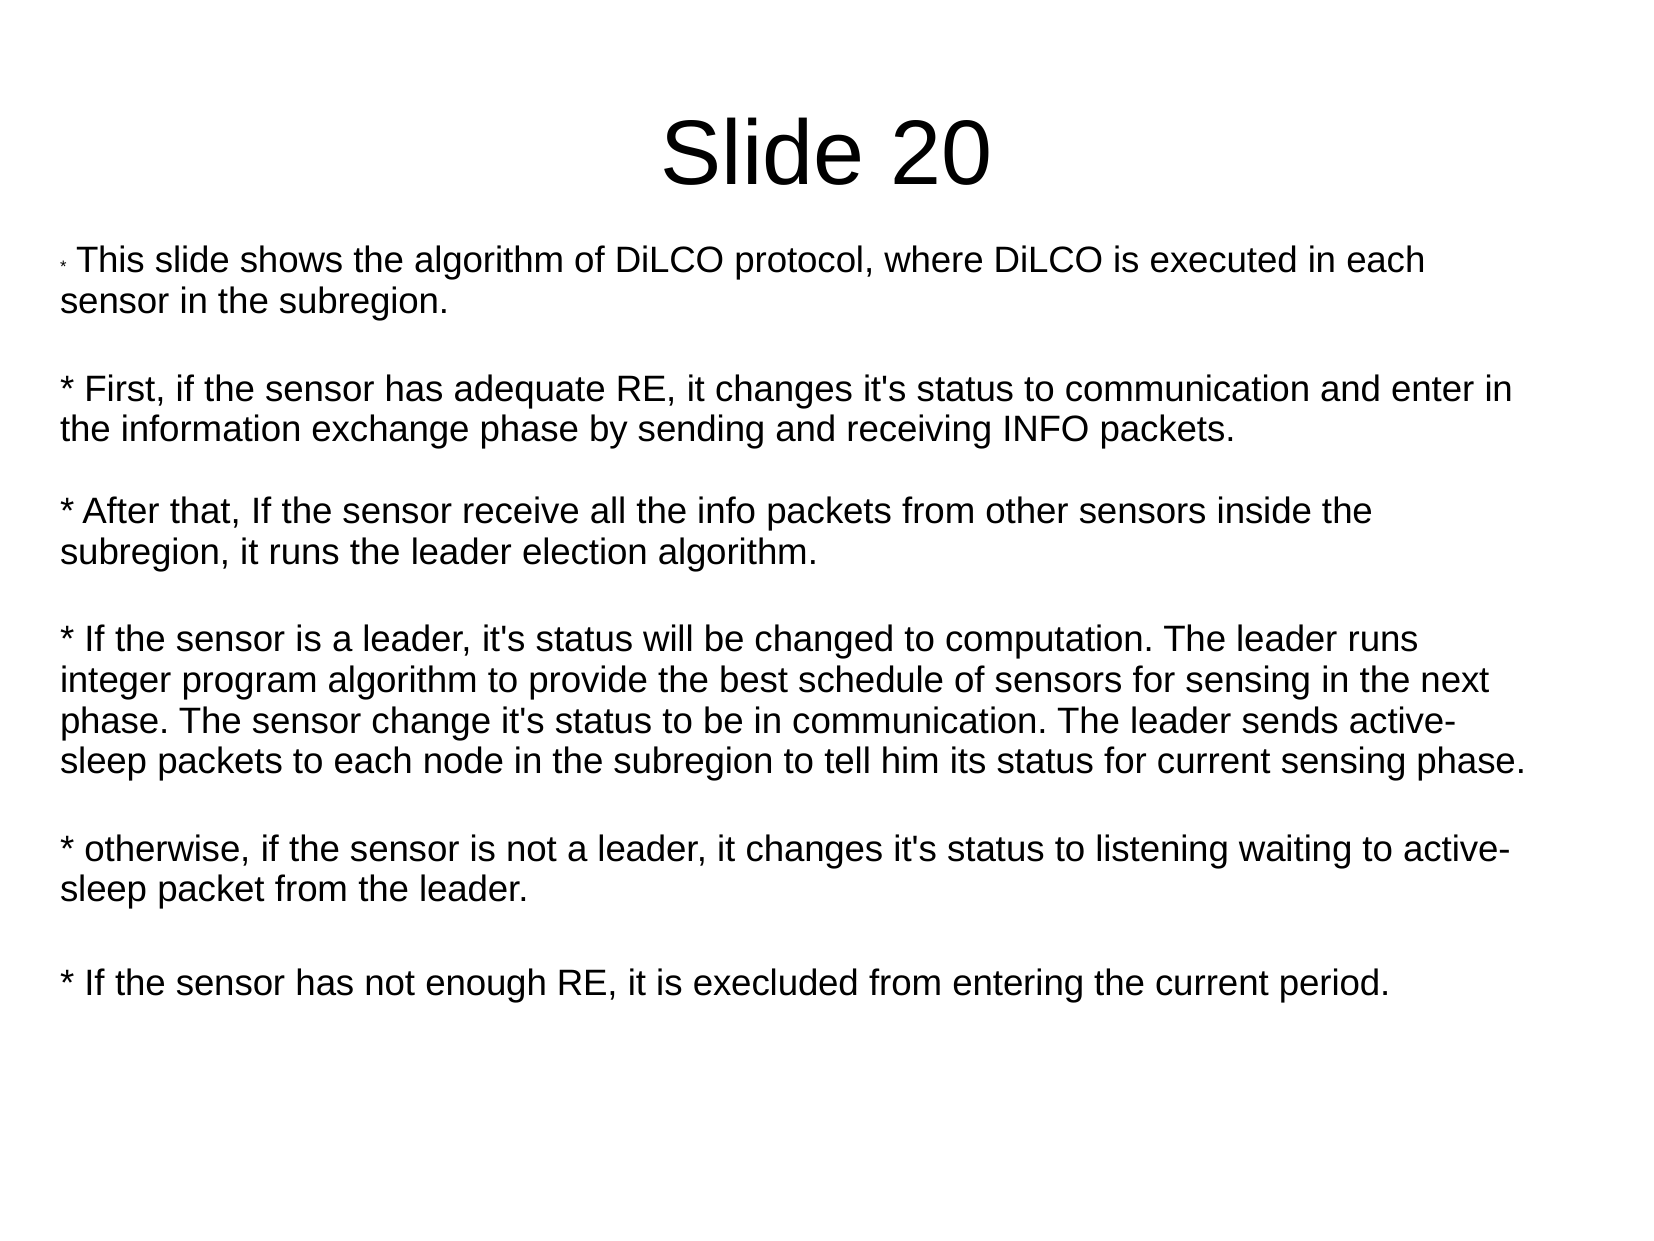

# Slide 20
* This slide shows the algorithm of DiLCO protocol, where DiLCO is executed in each sensor in the subregion.
* First, if the sensor has adequate RE, it changes it's status to communication and enter in the information exchange phase by sending and receiving INFO packets.
* After that, If the sensor receive all the info packets from other sensors inside the subregion, it runs the leader election algorithm.
* If the sensor is a leader, it's status will be changed to computation. The leader runs integer program algorithm to provide the best schedule of sensors for sensing in the next phase. The sensor change it's status to be in communication. The leader sends active-sleep packets to each node in the subregion to tell him its status for current sensing phase.
* otherwise, if the sensor is not a leader, it changes it's status to listening waiting to active-sleep packet from the leader.
* If the sensor has not enough RE, it is execluded from entering the current period.